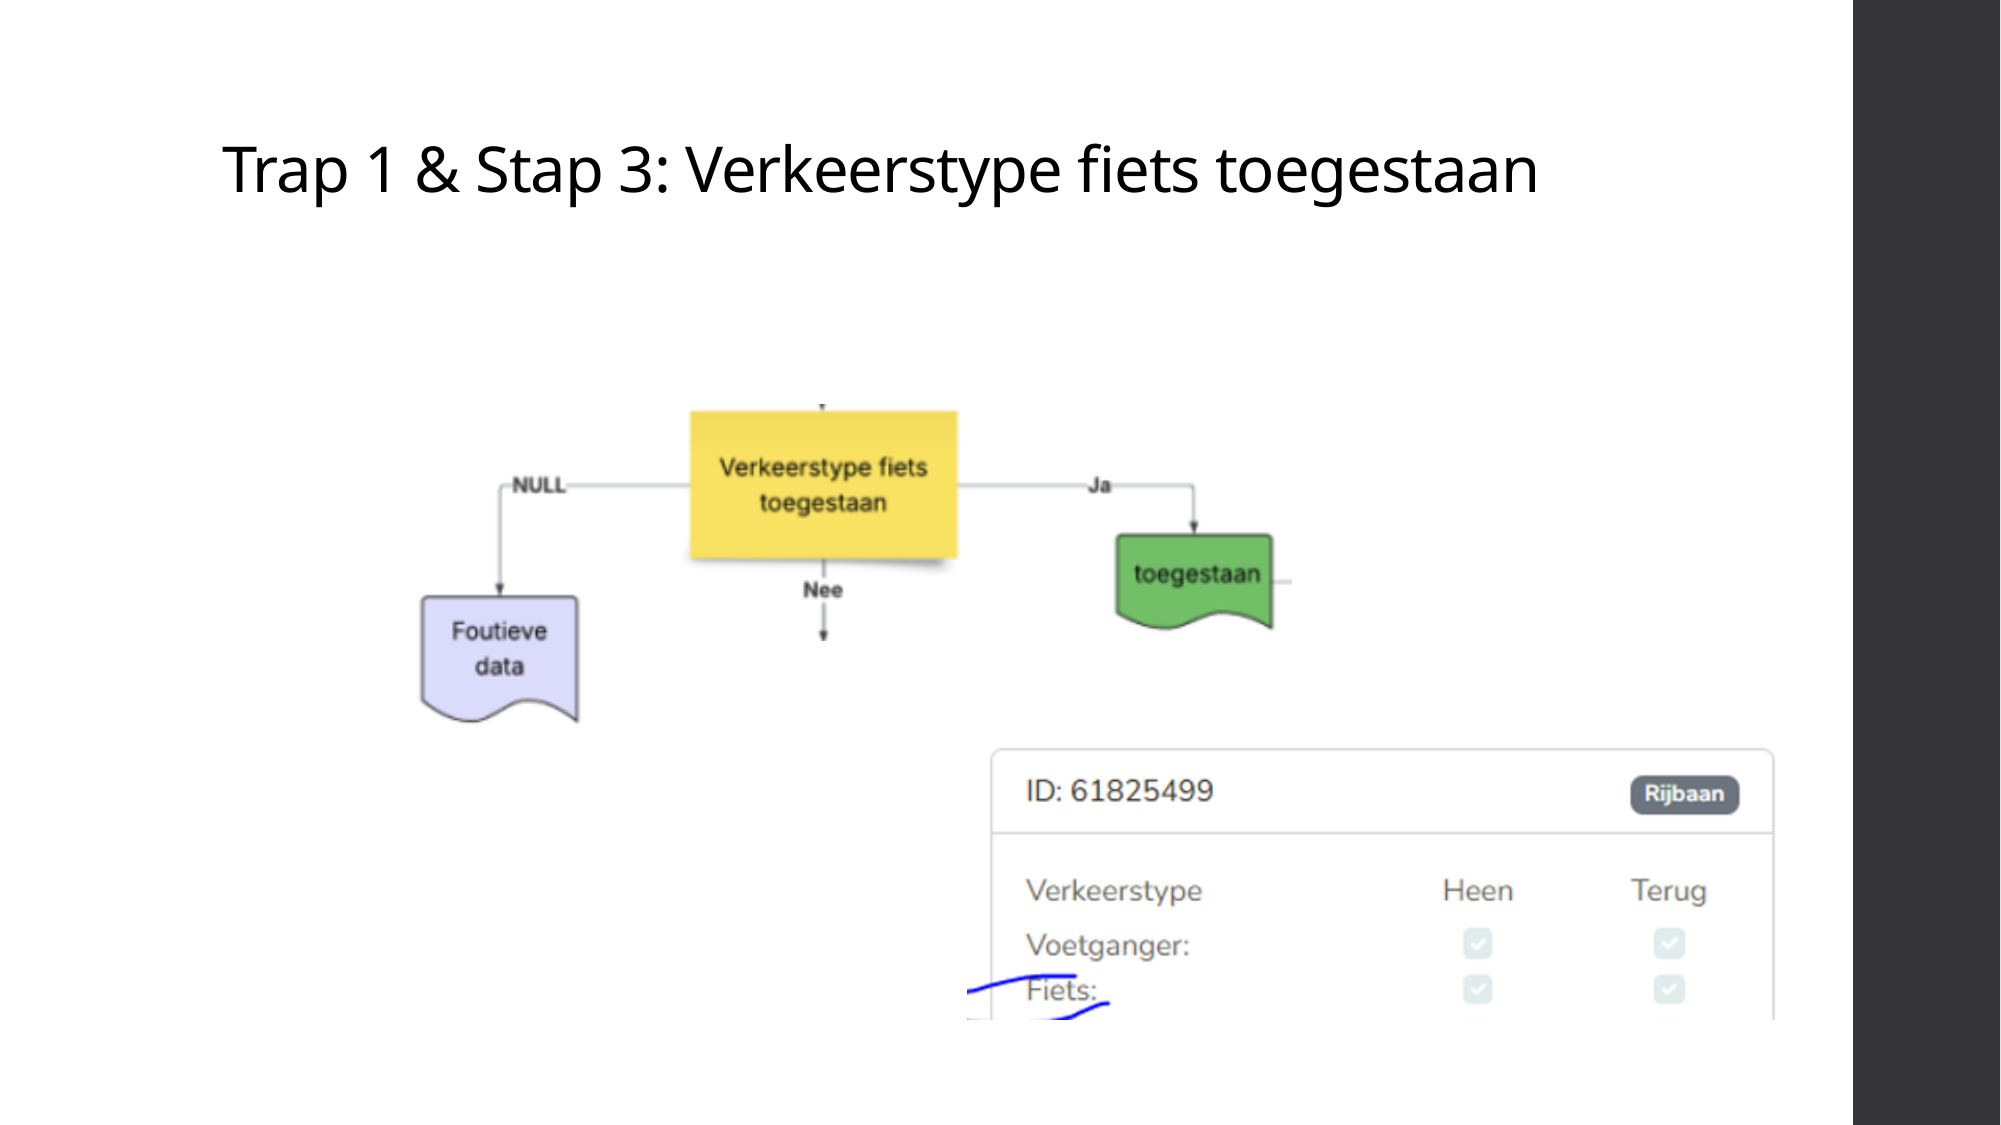

# Trap 1 & Stap 3: Verkeerstype fiets toegestaan